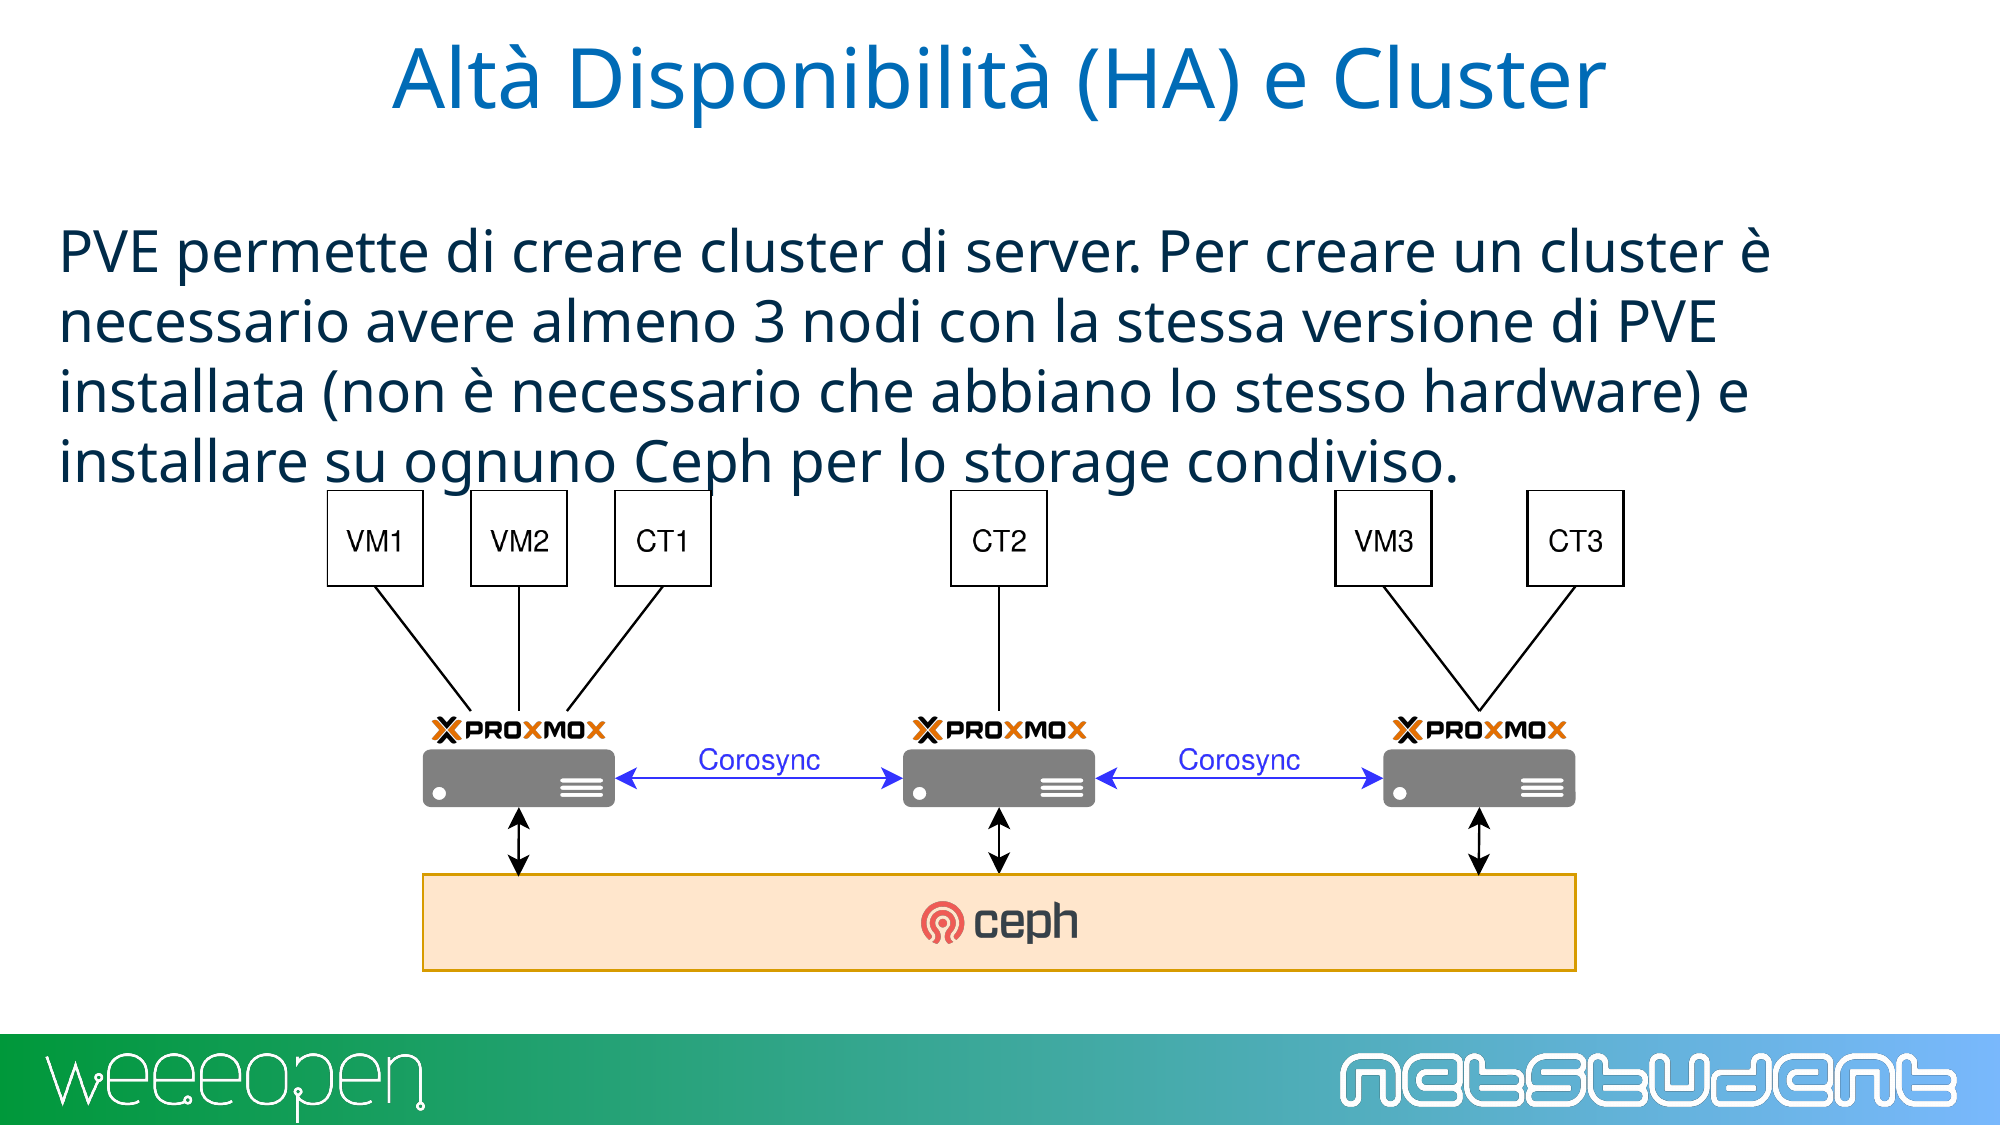

# Altà Disponibilità (HA) e Cluster
PVE permette di creare cluster di server. Per creare un cluster è necessario avere almeno 3 nodi con la stessa versione di PVE installata (non è necessario che abbiano lo stesso hardware) e installare su ognuno Ceph per lo storage condiviso.